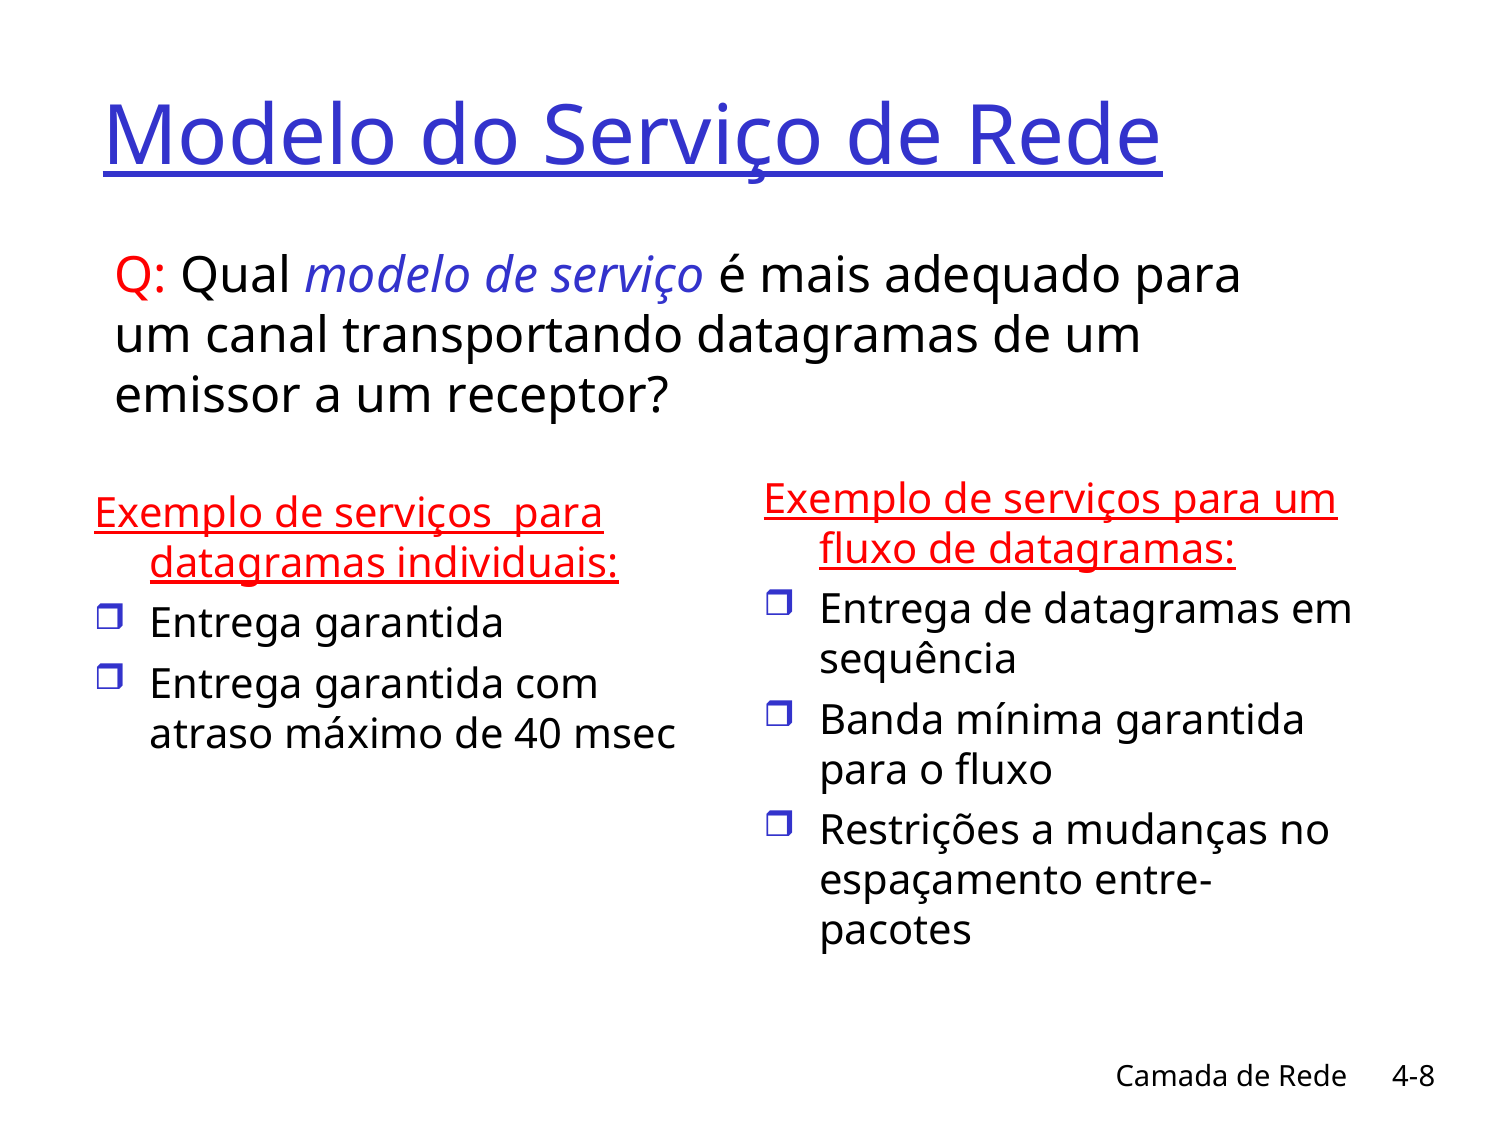

Modelo do Serviço de Rede
Q: Qual modelo de serviço é mais adequado para um canal transportando datagramas de um emissor a um receptor?
Exemplo de serviços para um fluxo de datagramas:
Entrega de datagramas em sequência
Banda mínima garantida para o fluxo
Restrições a mudanças no espaçamento entre-pacotes
Exemplo de serviços para datagramas individuais:
Entrega garantida
Entrega garantida com atraso máximo de 40 msec
Camada de Rede